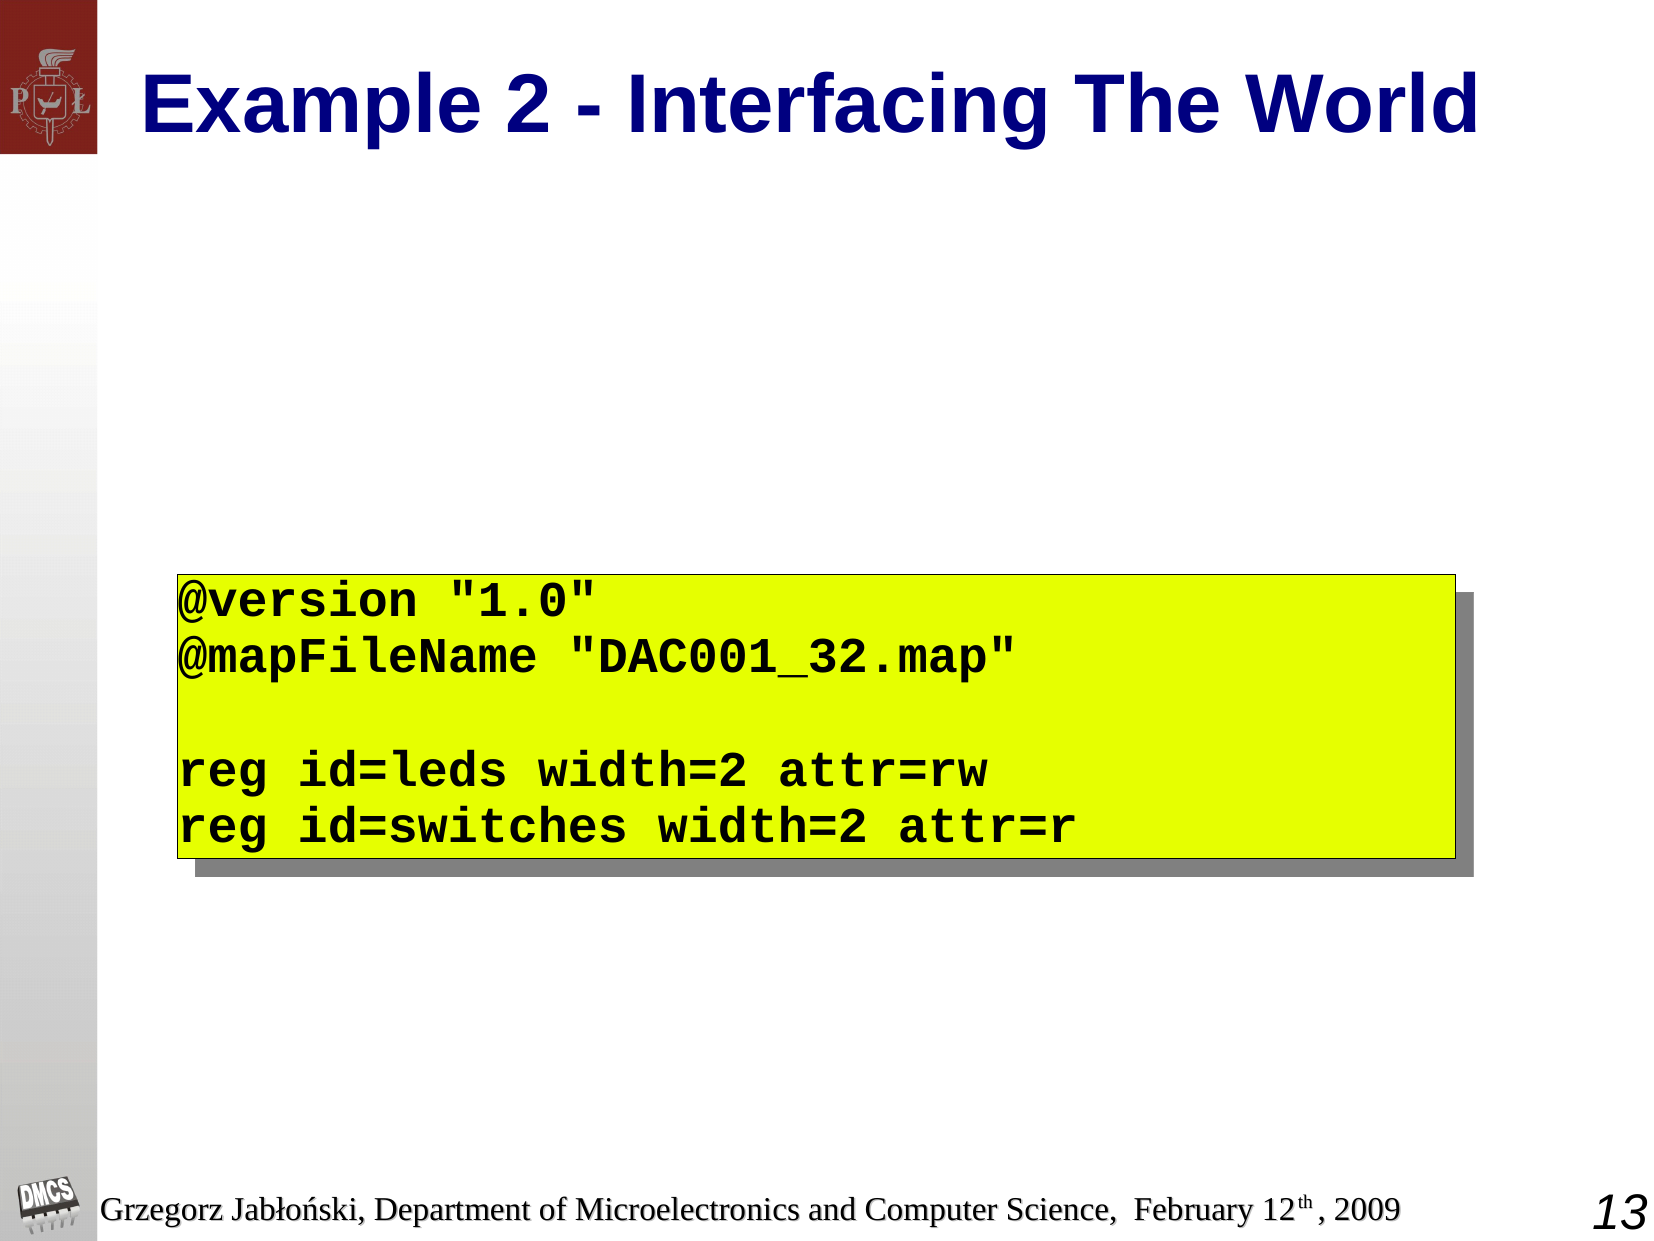

# Example 2 - Interfacing The World
@version "1.0"
@mapFileName "DAC001_32.map"
reg id=leds width=2 attr=rw
reg id=switches width=2 attr=r
13